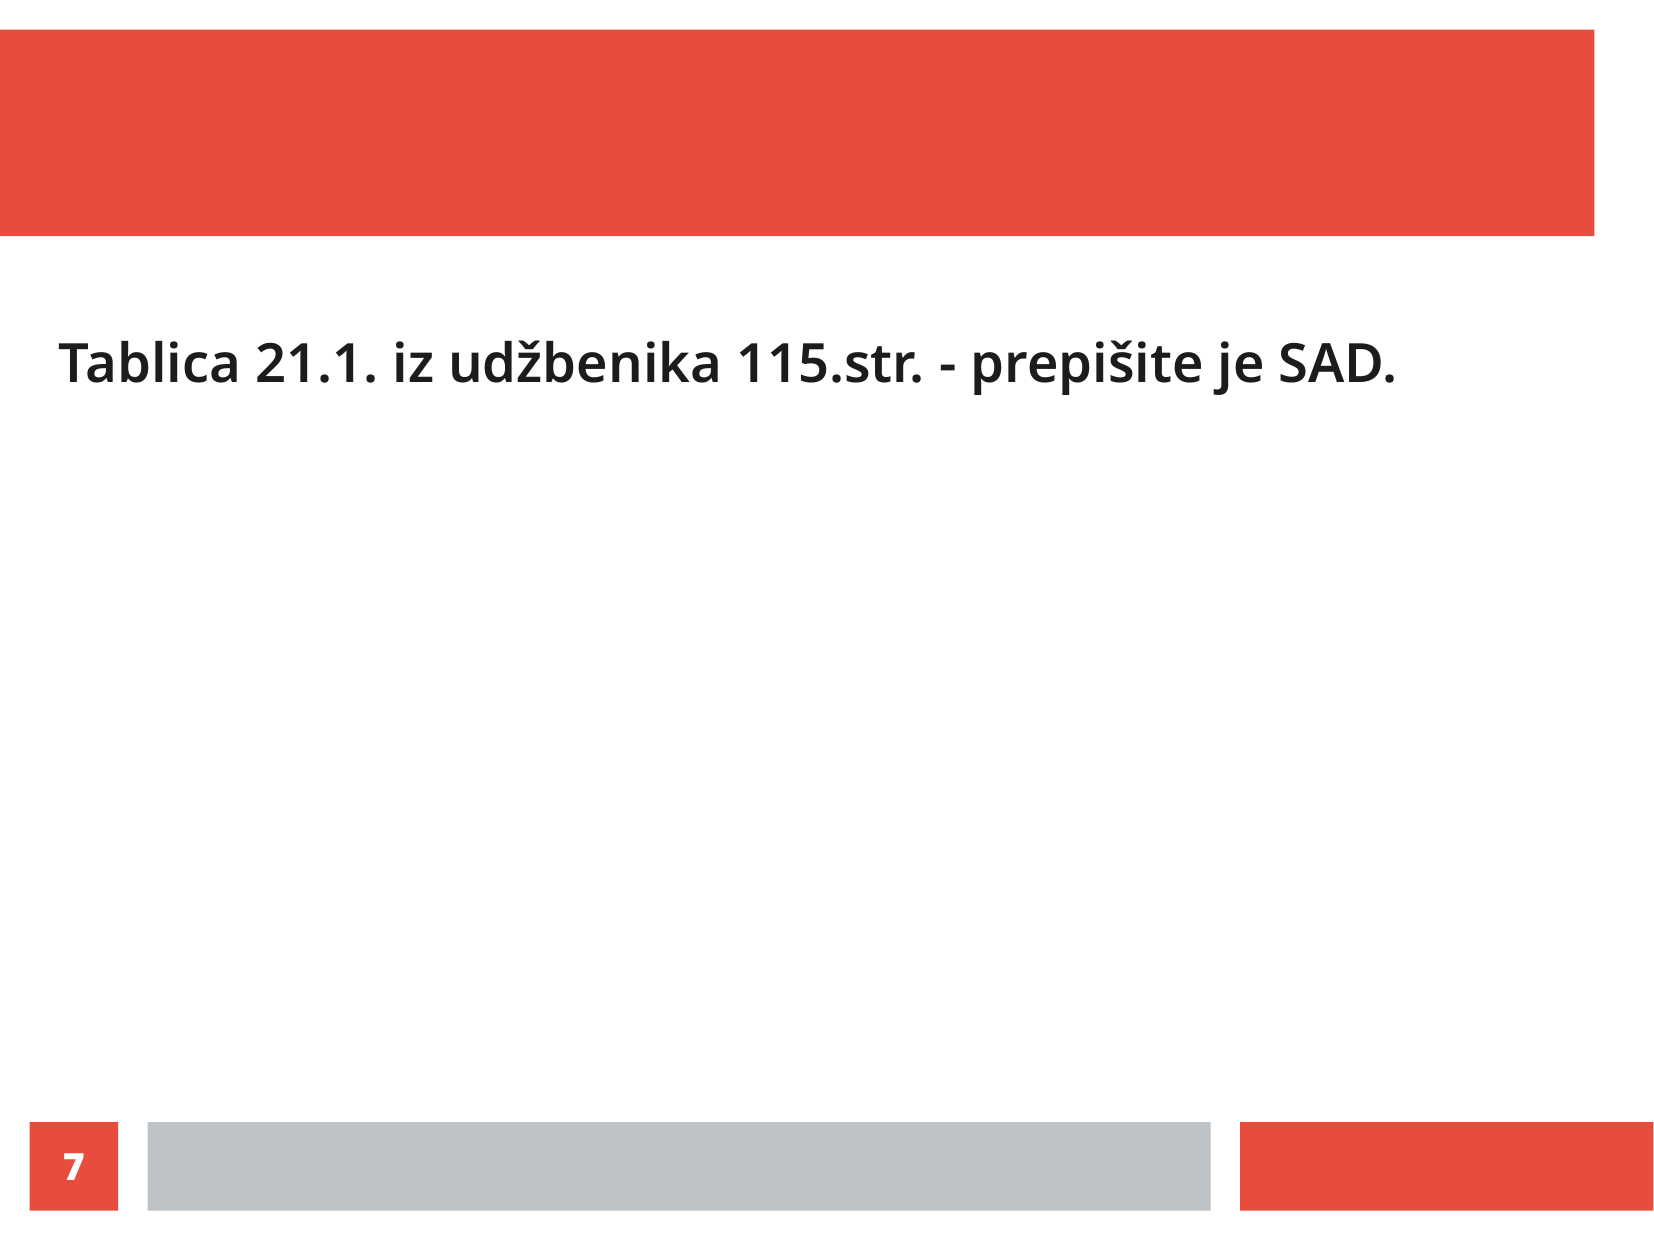

#
Tablica 21.1. iz udžbenika 115.str. - prepišite je SAD.
7